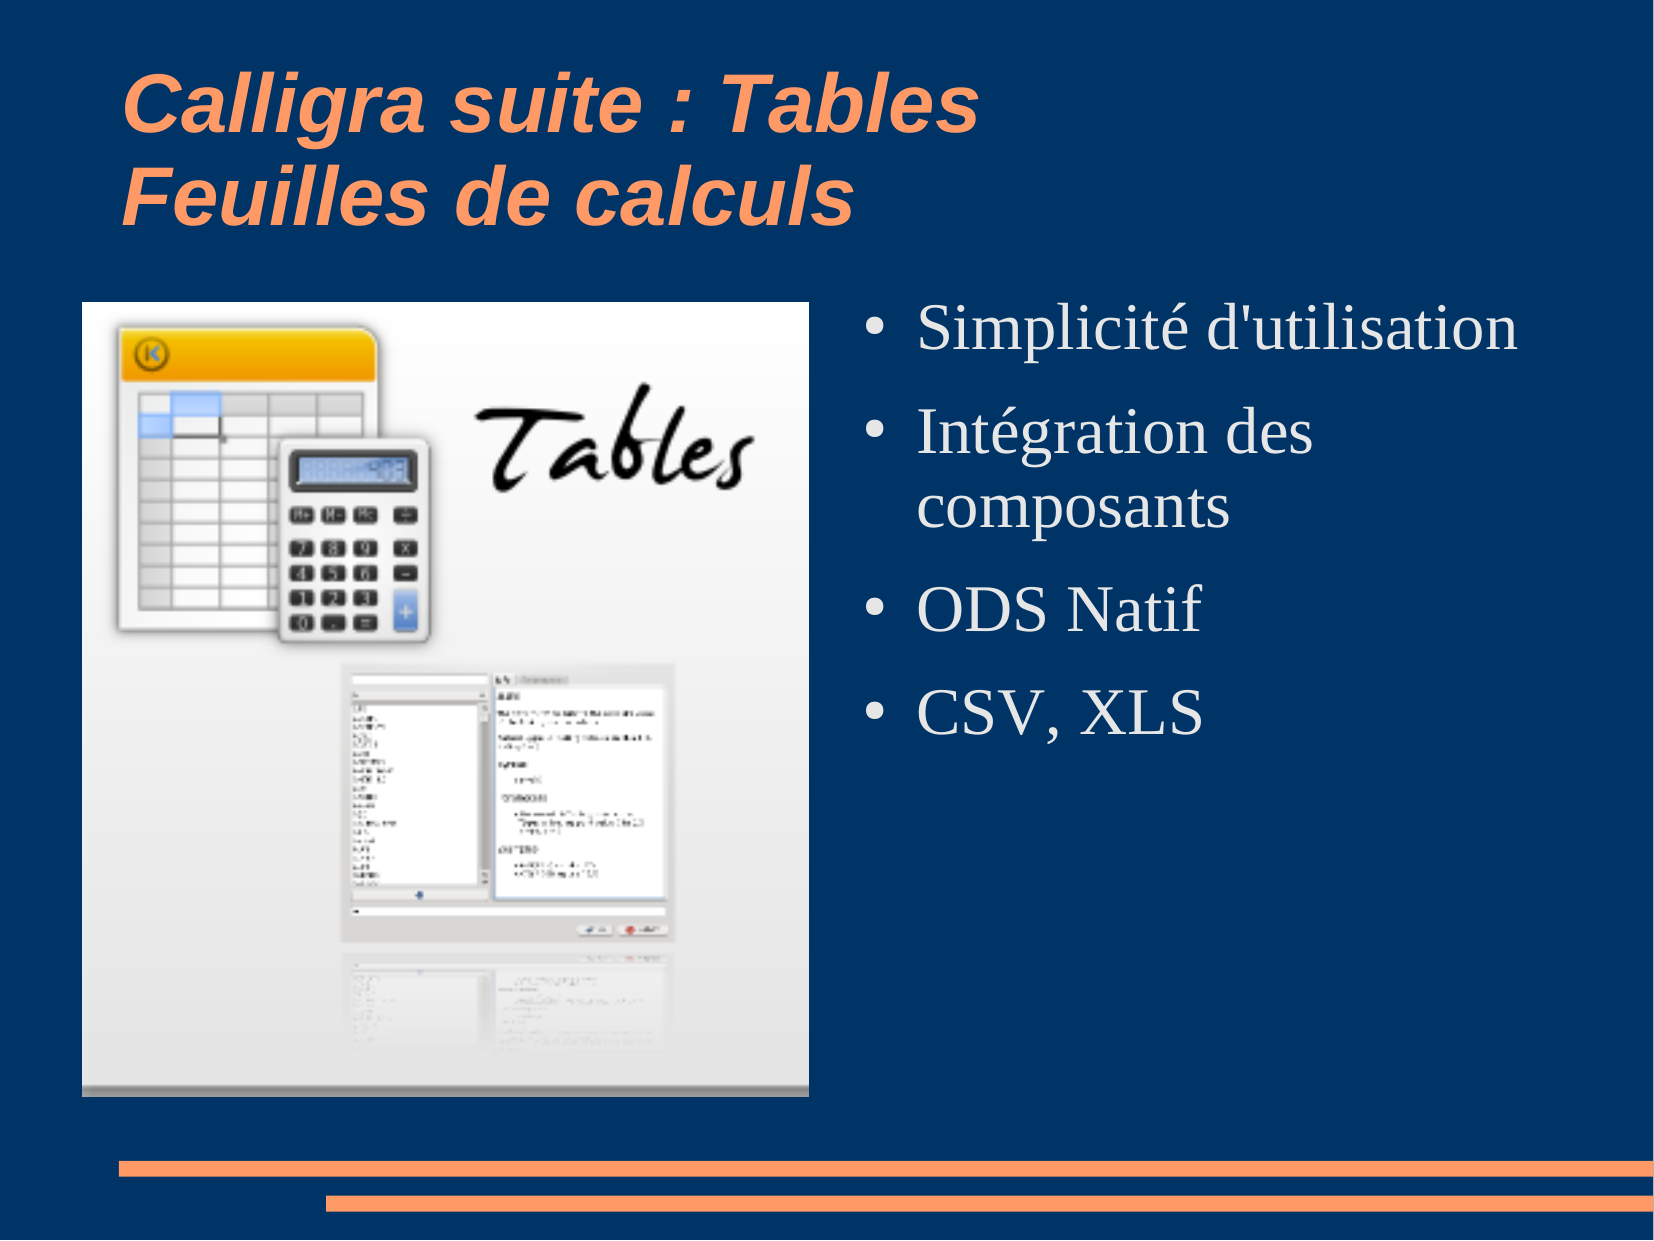

# Calligra suite : Tables Feuilles de calculs
Simplicité d'utilisation
Intégration des composants
ODS Natif
CSV, XLS